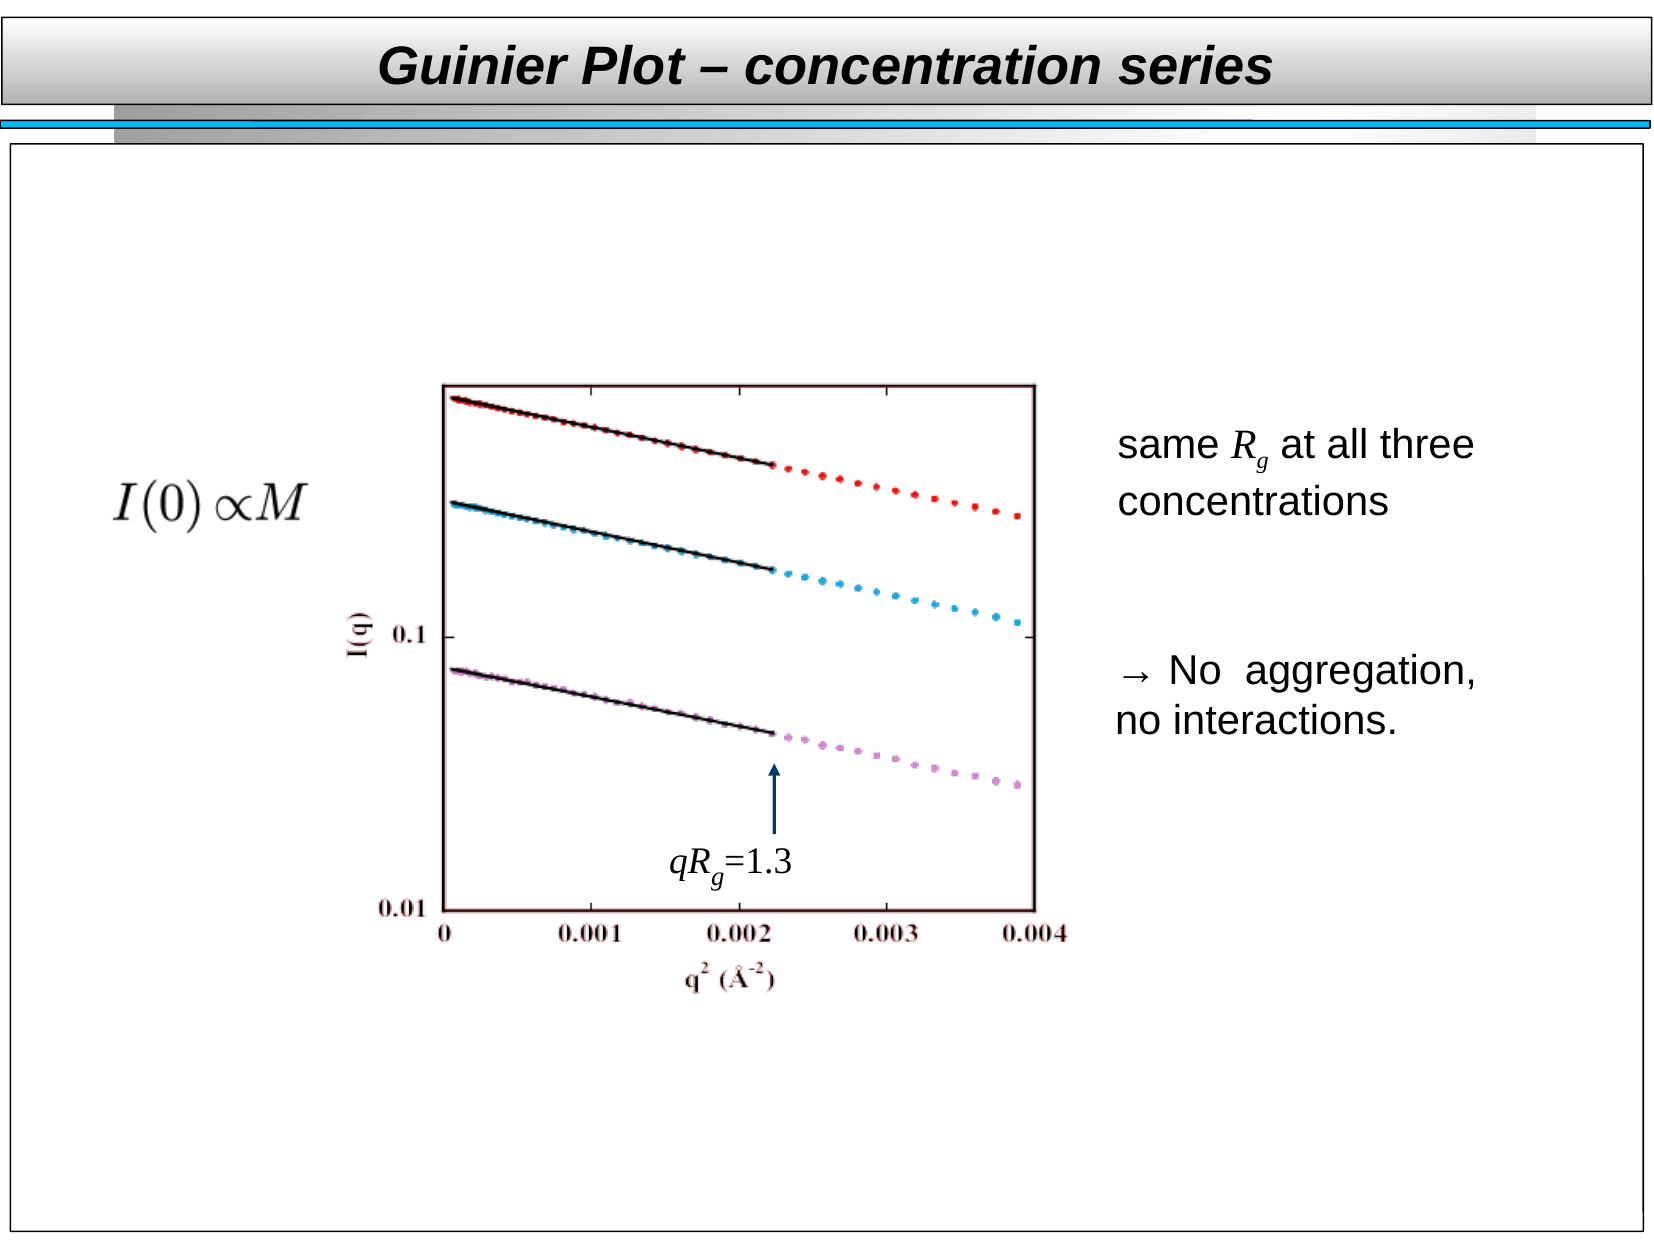

Guinier Plot – concentration series
same Rg at all three concentrations
→ No aggregation, no interactions.
qRg=1.3